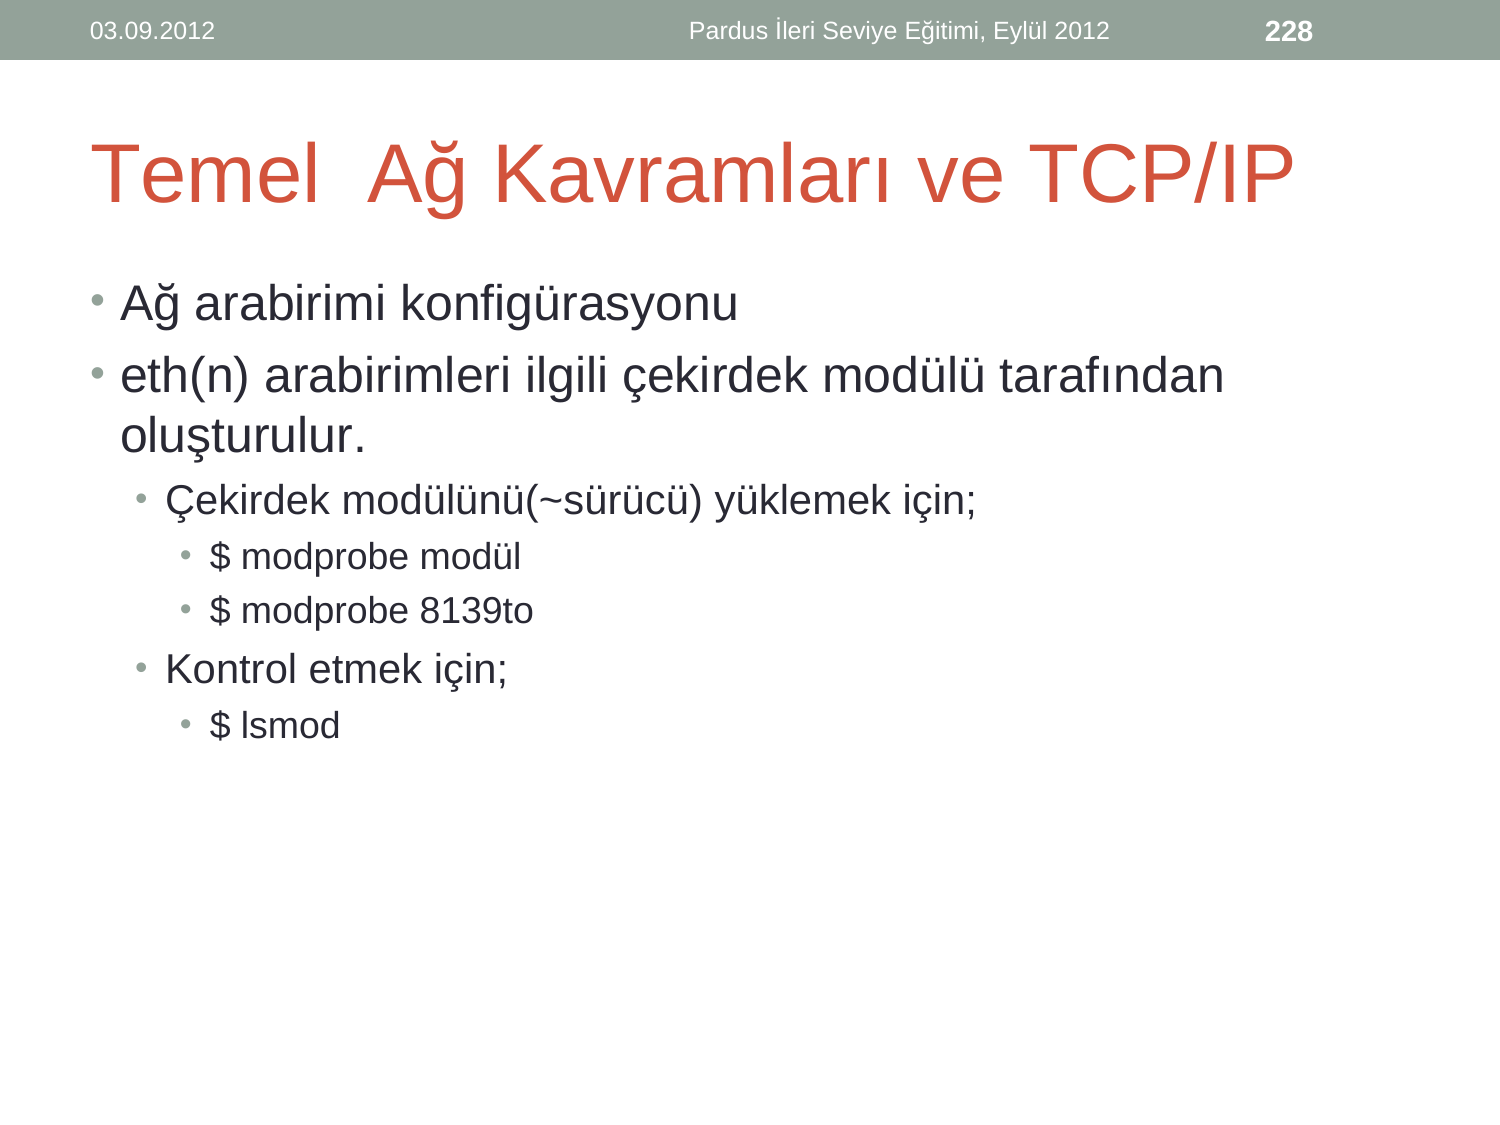

03.09.2012
Pardus İleri Seviye Eğitimi, Eylül 2012
# Temel Ağ Kavramları ve TCP/IP
Ağ arabirimi konfigürasyonu
eth(n) arabirimleri ilgili çekirdek modülü tarafından oluşturulur.
Çekirdek modülünü(~sürücü) yüklemek için;
$ modprobe modül
$ modprobe 8139to
Kontrol etmek için;
$ lsmod